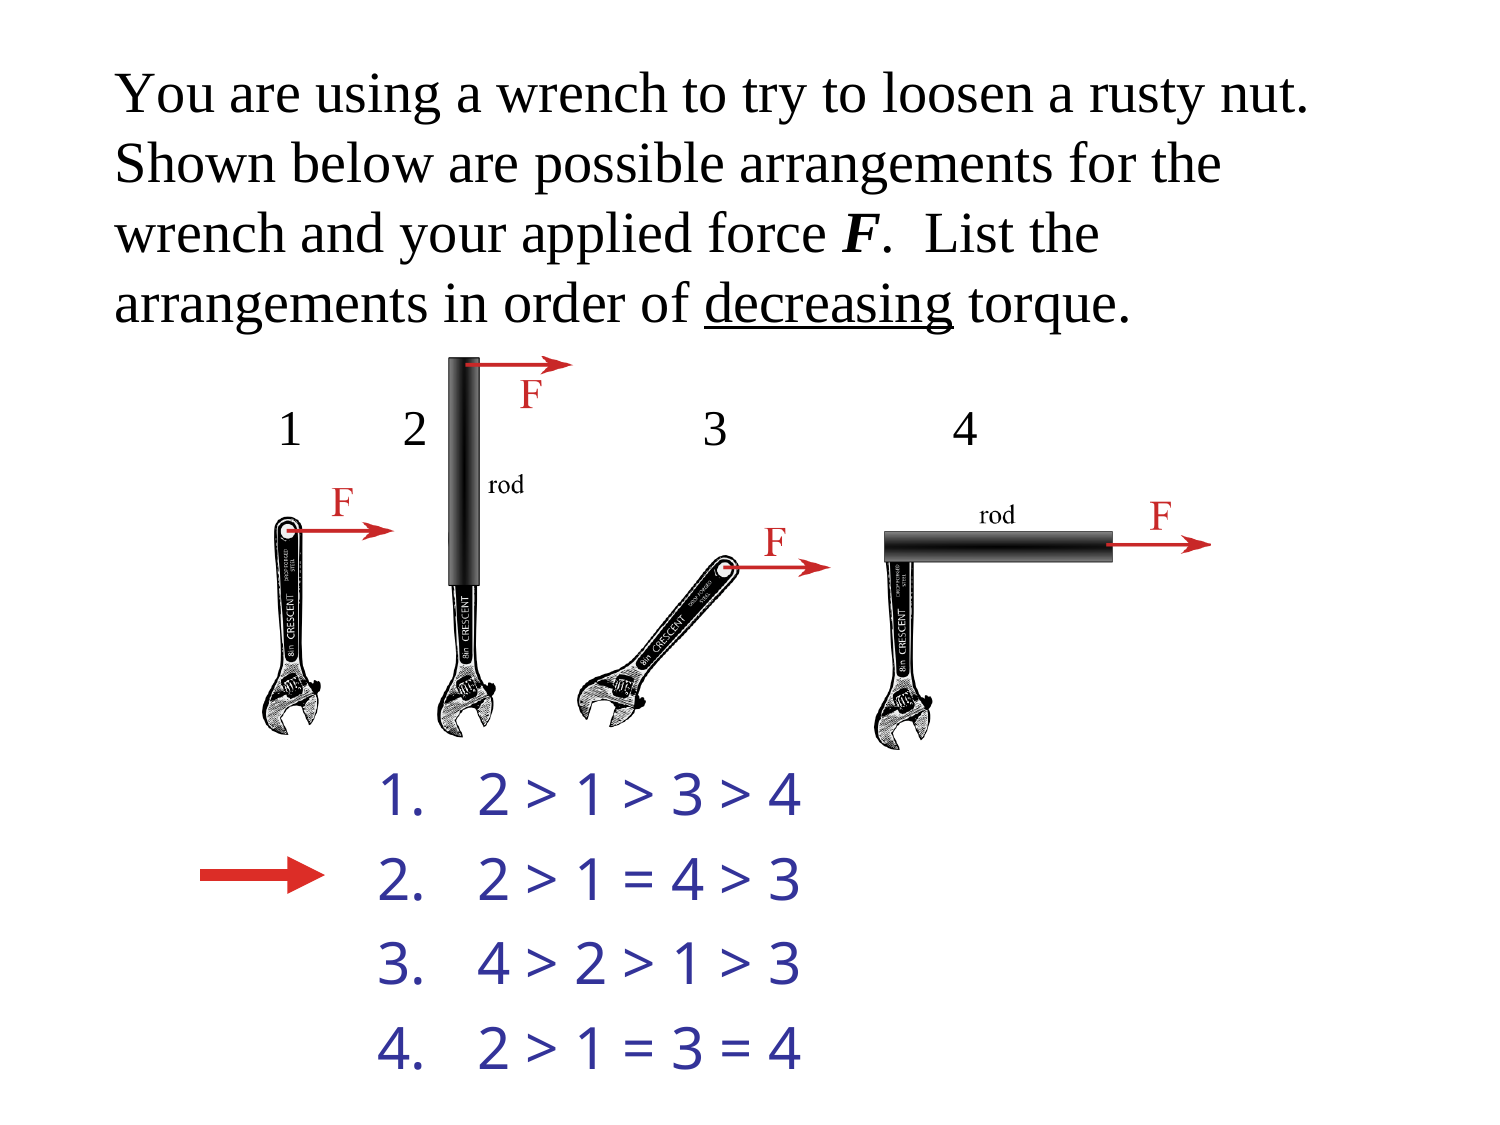

# You are using a wrench to try to loosen a rusty nut. Shown below are possible arrangements for the wrench and your applied force F. List the arrangements in order of decreasing torque.
1
2
3
4
2 > 1 > 3 > 4
2 > 1 = 4 > 3
4 > 2 > 1 > 3
2 > 1 = 3 = 4